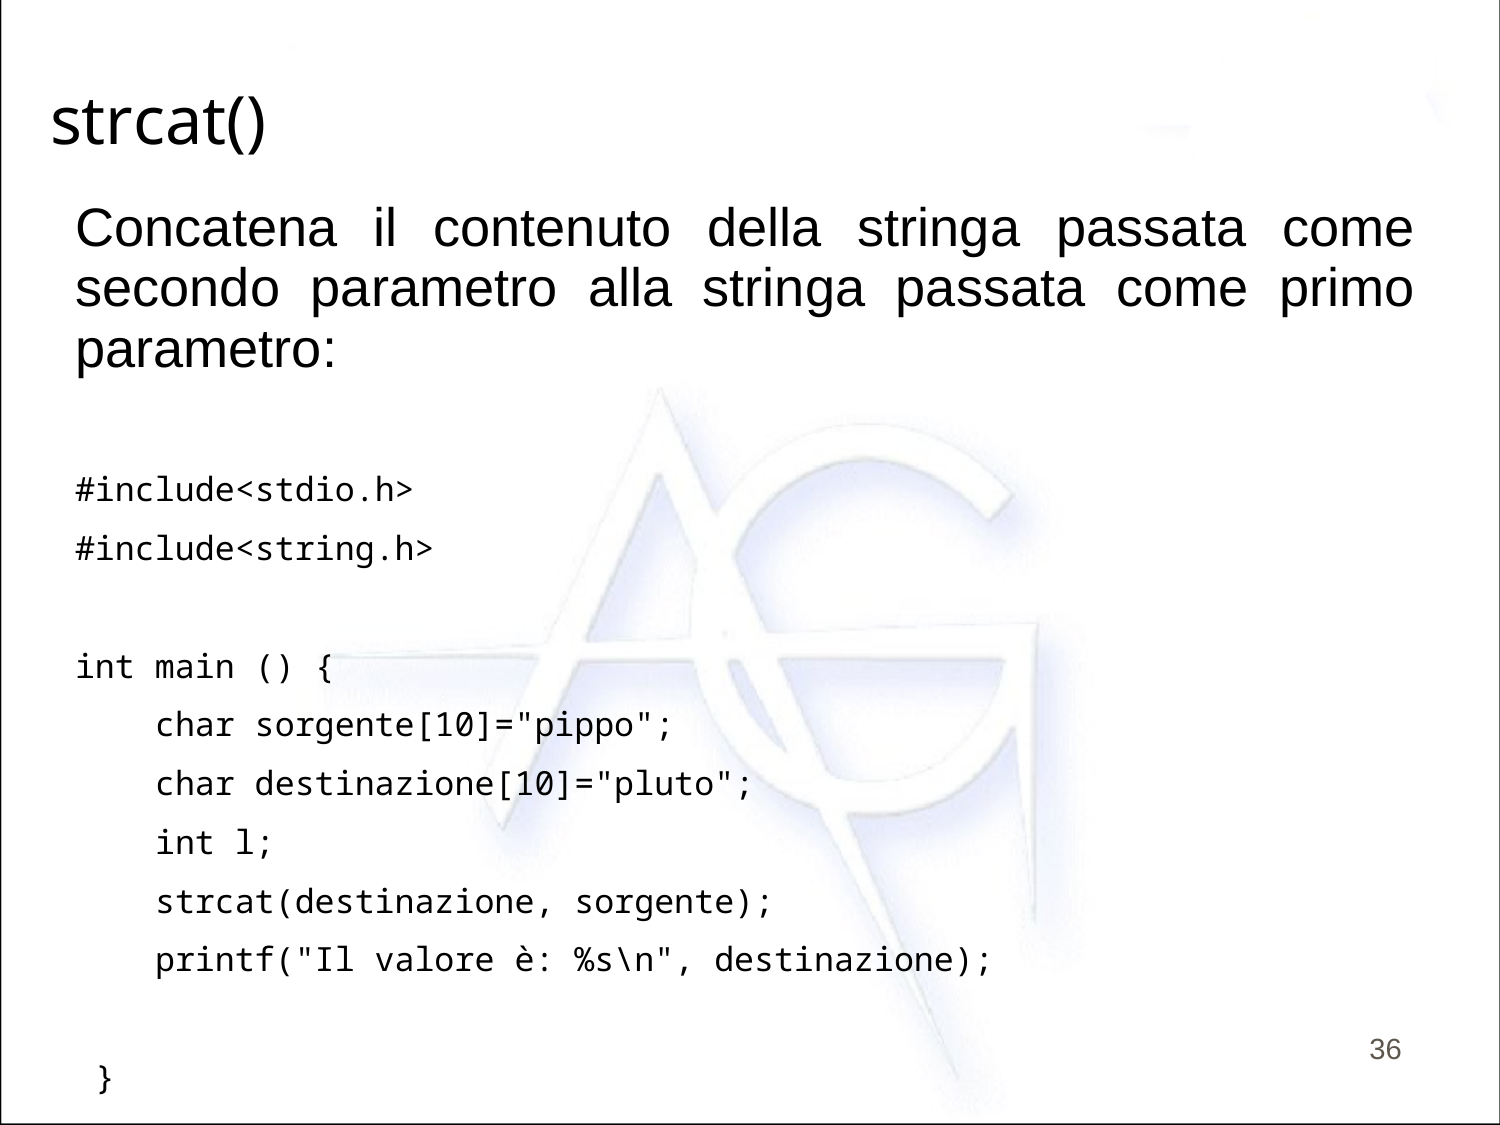

# strcat()
Concatena il contenuto della stringa passata come secondo parametro alla stringa passata come primo parametro:
#include<stdio.h>
#include<string.h>
int main () {
 char sorgente[10]="pippo";
 char destinazione[10]="pluto";
 int l;
 strcat(destinazione, sorgente);
 printf("Il valore è: %s\n", destinazione);
 }
36